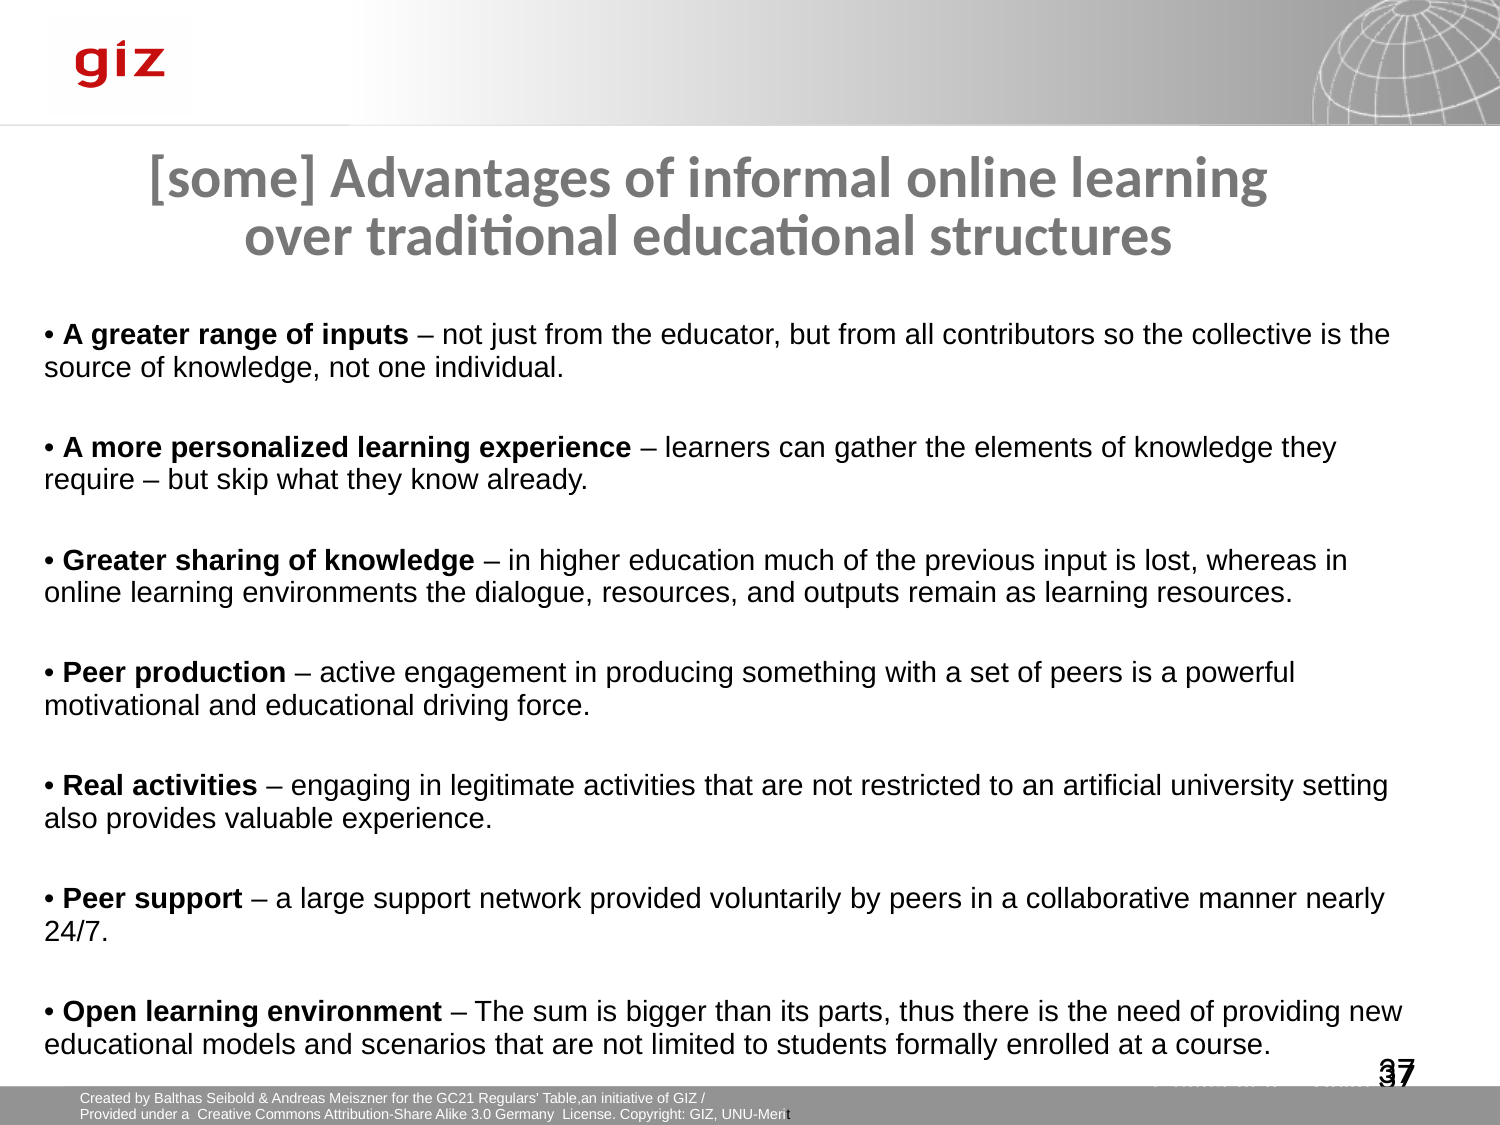

# [some] Advantages of informal online learning over traditional educational structures
 A greater range of inputs – not just from the educator, but from all contributors so the collective is the source of knowledge, not one individual.
 A more personalized learning experience – learners can gather the elements of knowledge they require – but skip what they know already.
 Greater sharing of knowledge – in higher education much of the previous input is lost, whereas in online learning environments the dialogue, resources, and outputs remain as learning resources.
 Peer production – active engagement in producing something with a set of peers is a powerful motivational and educational driving force.
 Real activities – engaging in legitimate activities that are not restricted to an artificial university setting also provides valuable experience.
 Peer support – a large support network provided voluntarily by peers in a collaborative manner nearly 24/7.
 Open learning environment – The sum is bigger than its parts, thus there is the need of providing new educational models and scenarios that are not limited to students formally enrolled at a course.